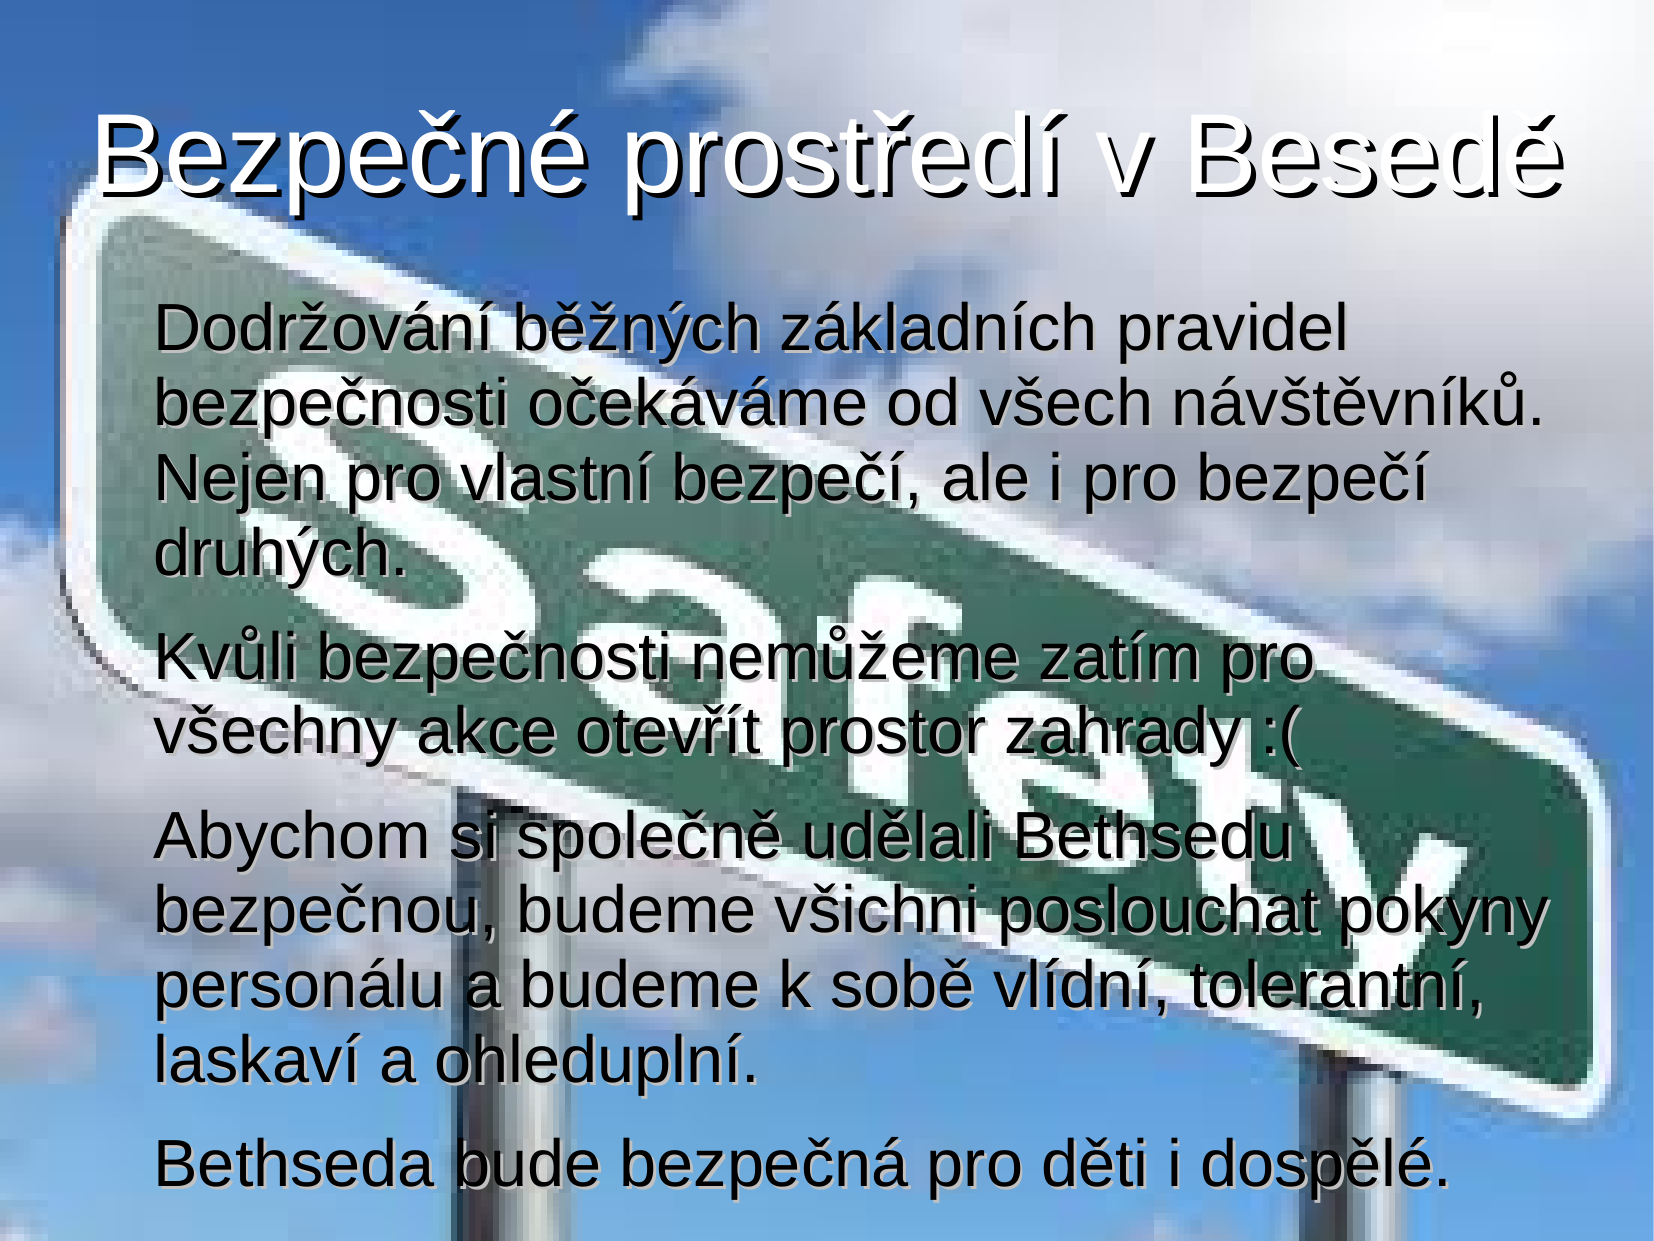

# Bezpečné prostředí v Besedě
Dodržování běžných základních pravidel bezpečnosti očekáváme od všech návštěvníků. Nejen pro vlastní bezpečí, ale i pro bezpečí druhých.
Kvůli bezpečnosti nemůžeme zatím pro všechny akce otevřít prostor zahrady :(
Abychom si společně udělali Bethsedu bezpečnou, budeme všichni poslouchat pokyny personálu a budeme k sobě vlídní, tolerantní, laskaví a ohleduplní.
Bethseda bude bezpečná pro děti i dospělé.